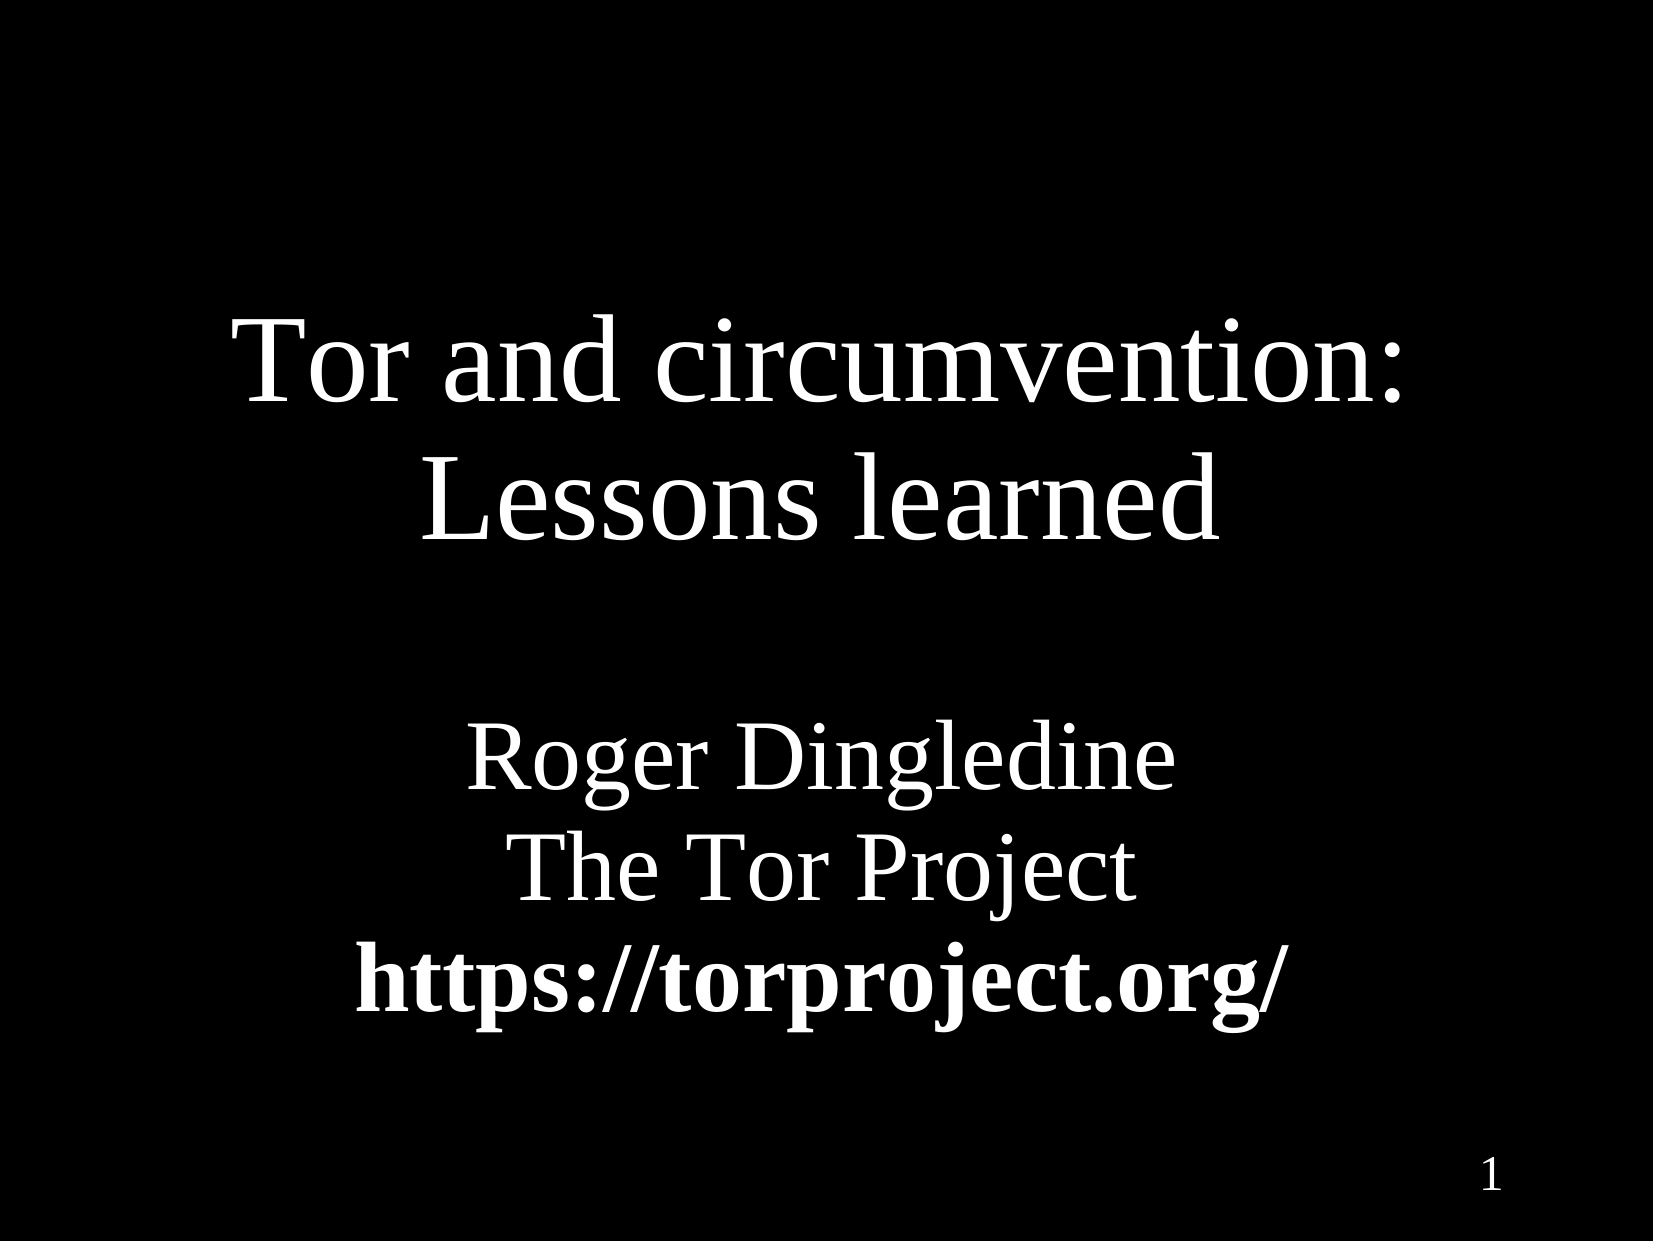

# Tor and circumvention: Lessons learned
Roger Dingledine
The Tor Project
https://torproject.org/